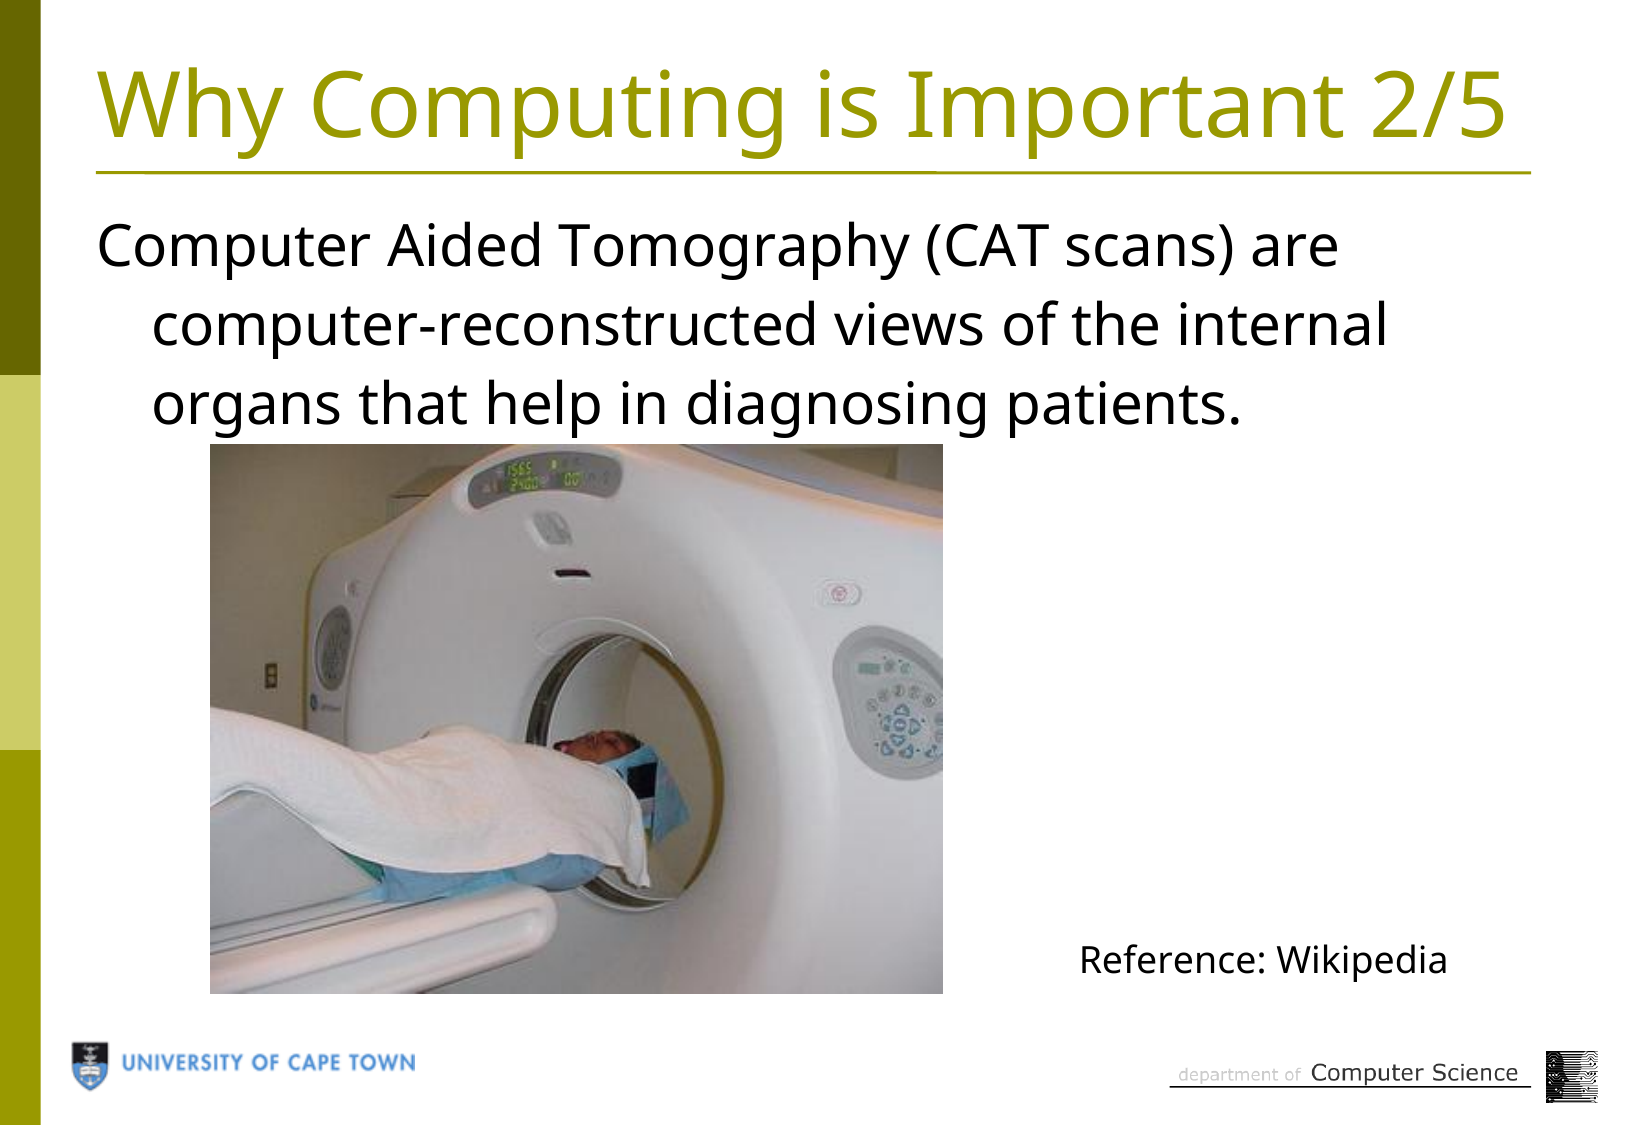

# Why Computing is Important 2/5
Computer Aided Tomography (CAT scans) are computer-reconstructed views of the internal organs that help in diagnosing patients.
Reference: Wikipedia